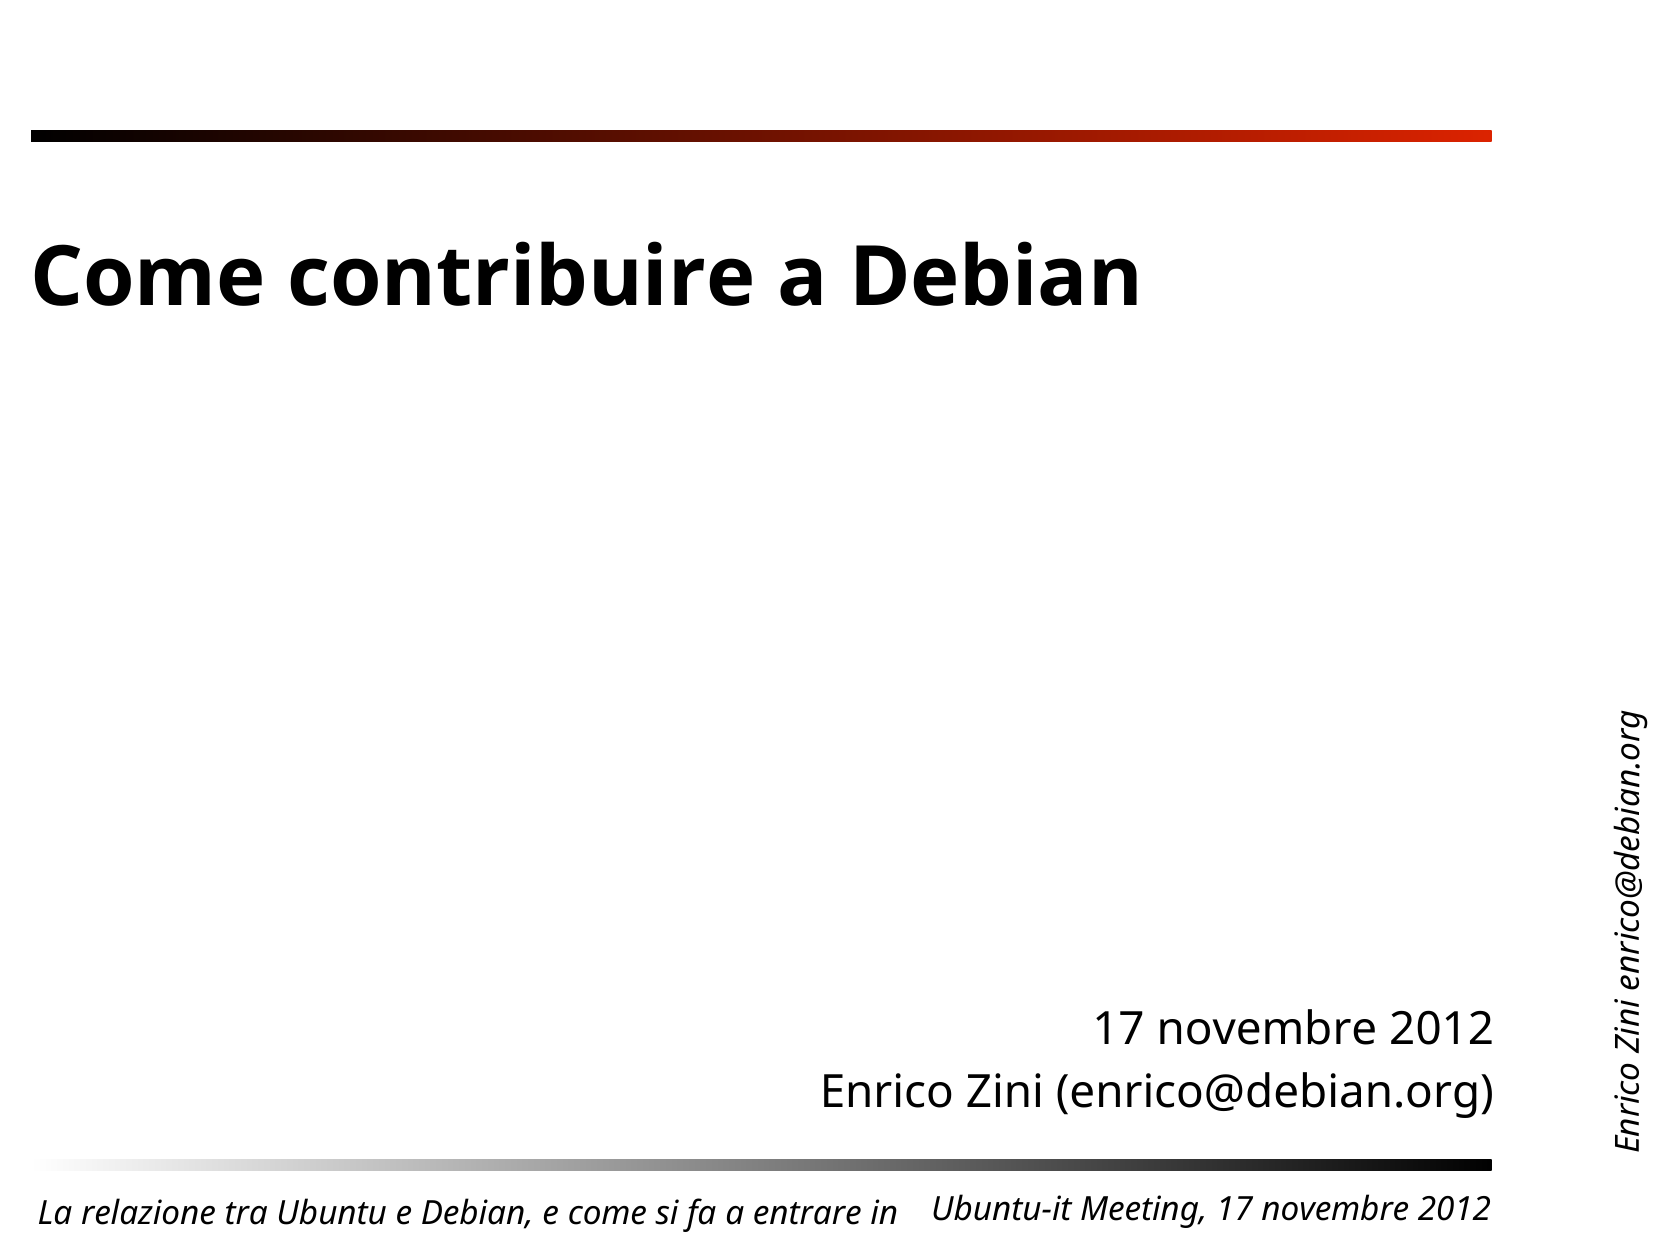

Come contribuire a Debian
17 novembre 2012
Enrico Zini (enrico@debian.org)